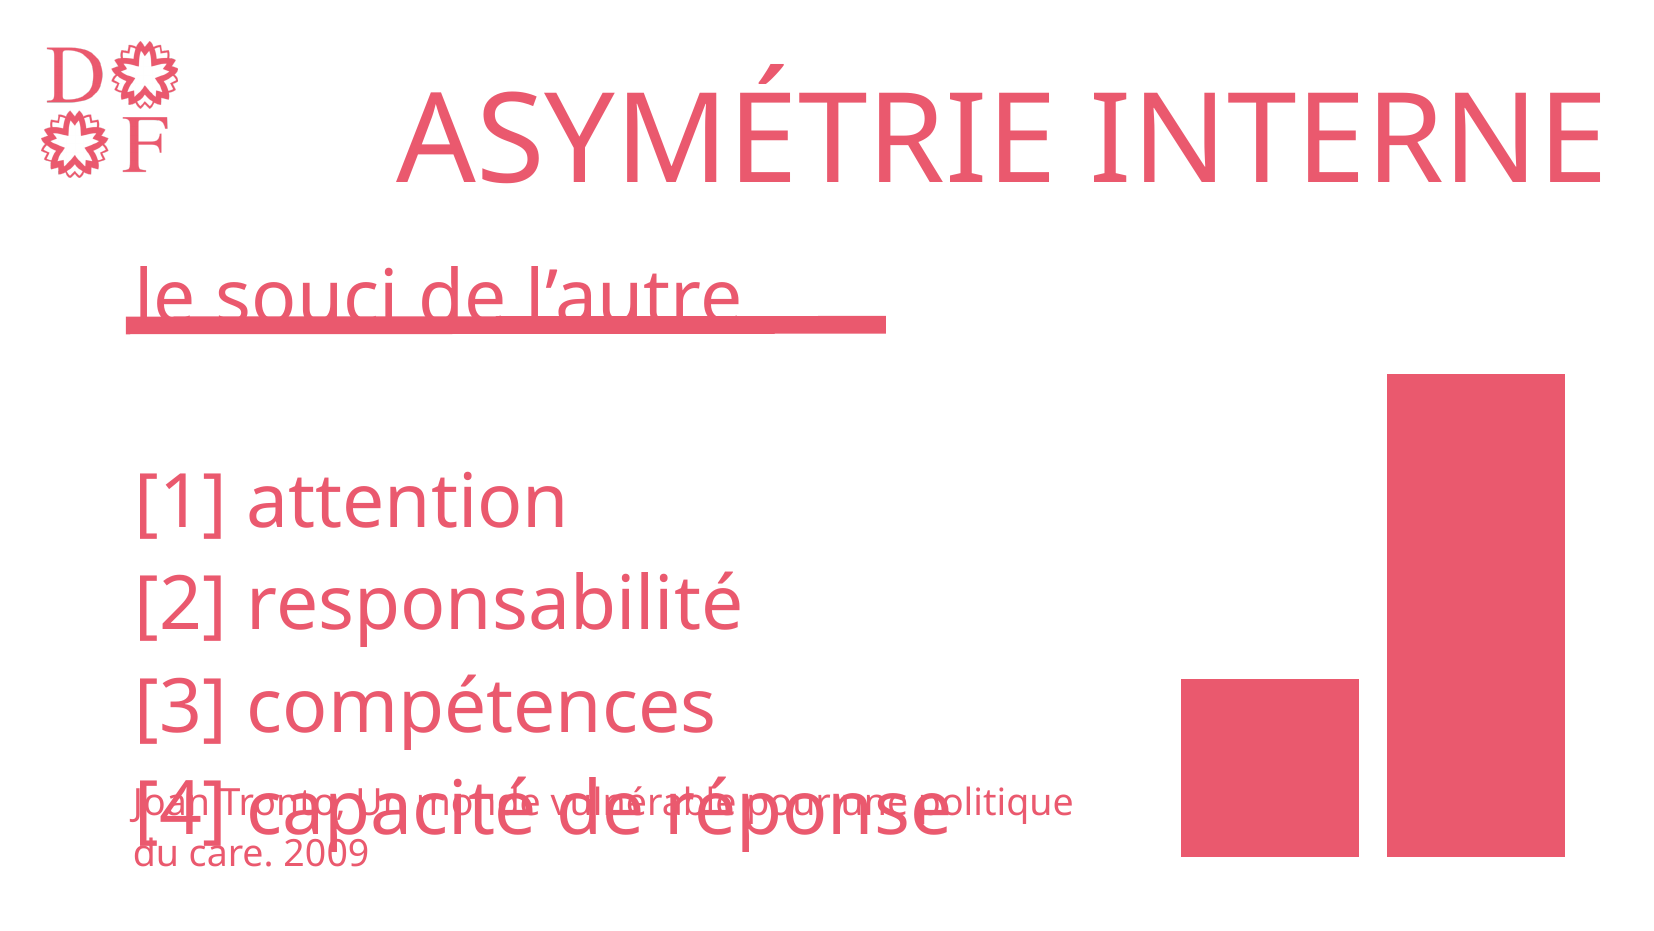

ASYMÉTRIE INTERNE
le souci de l’autre
[1] attention
[2] responsabilité
[3] compétences
[4] capacité de réponse
Joan Tronto, Un monde vulnérable pour une politique du care. 2009